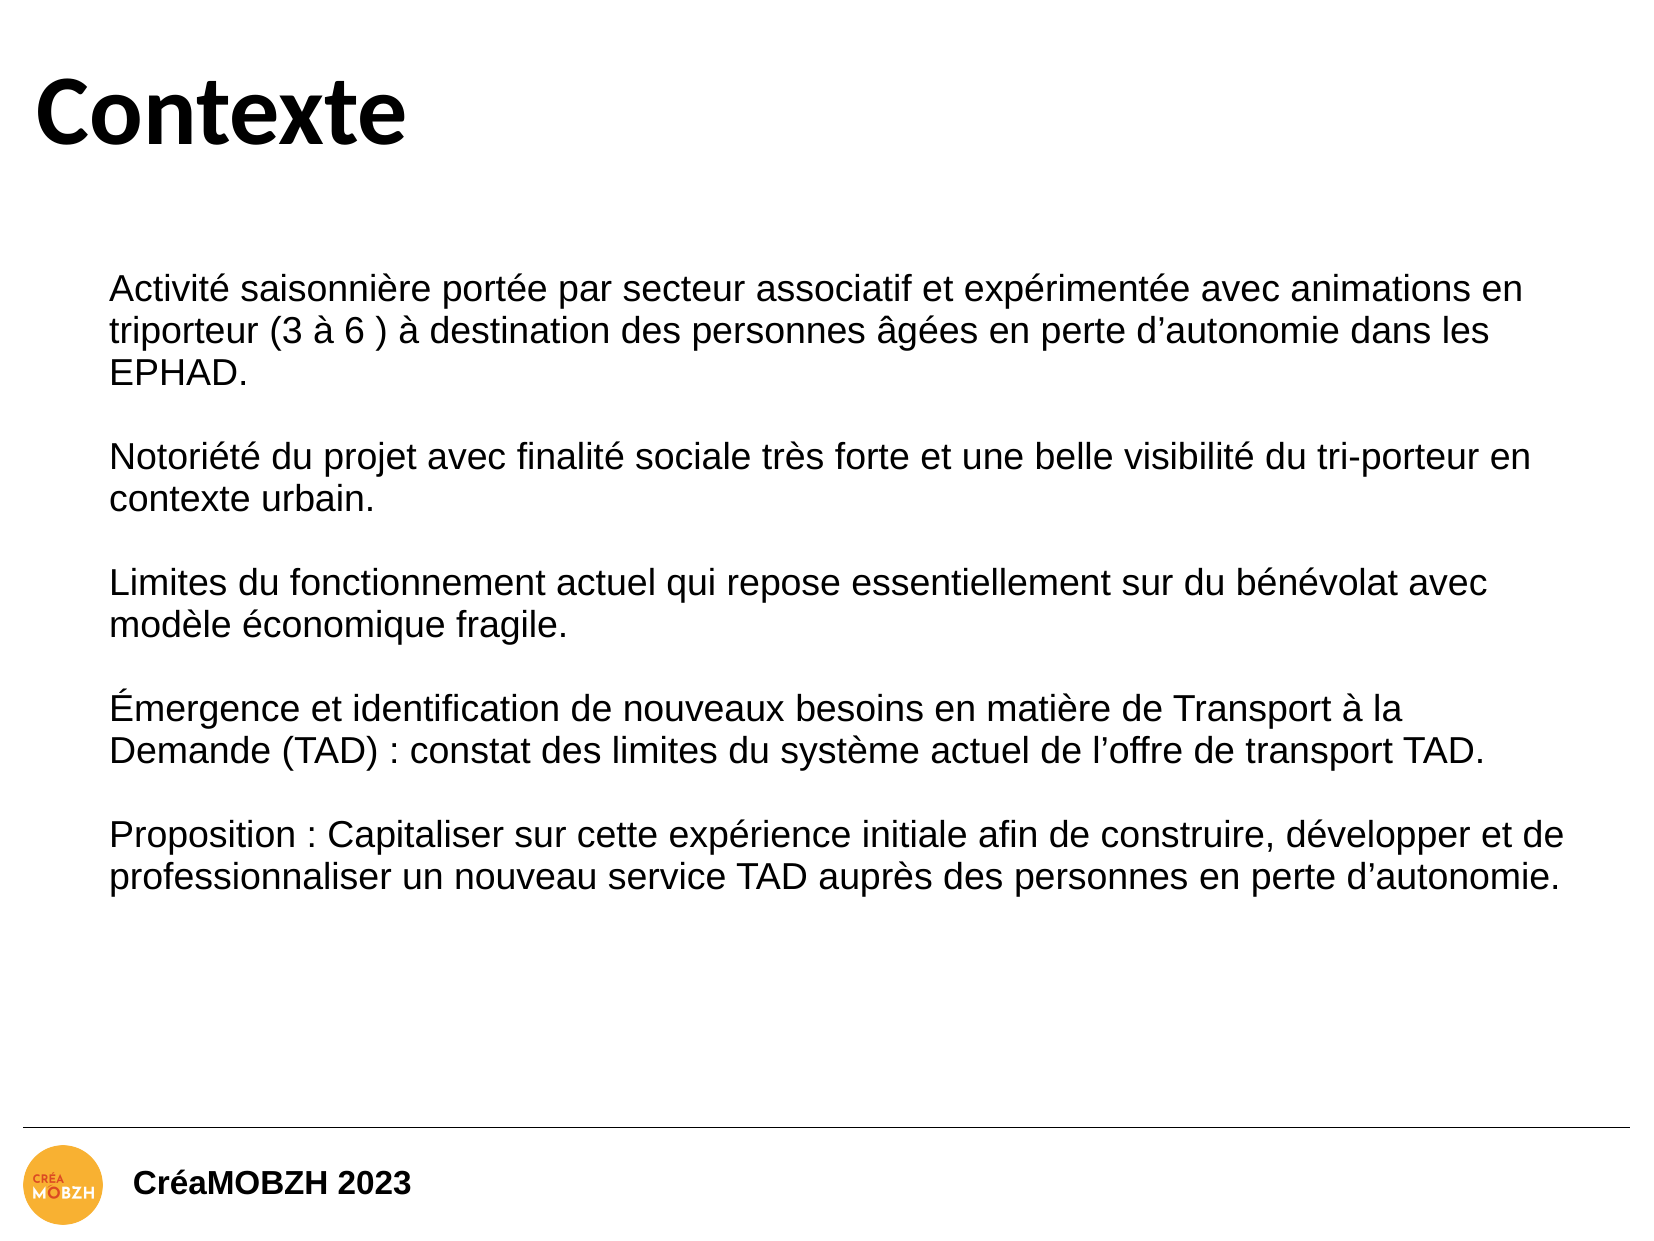

Associations
Services à destination de structures (Ehpads)
Appels à projets (conférence des financeurs, auprès de publics vieillissants et en perte d’autonomie)
Projet mis en pratique par un réseau de bénévoles (opérationnalisation)
Coordination assurée par du temps salarié (100 % Syklett, 40 % BaPaV)
Saisonnalité du service relative (moins d’activité en hiver qu’en été pour les services dans les structures)
Forces : Finalité sociale importante, bien-être, grande mobilisation de bénévoles, belle notoriété du triporteur dans la ville, bonne utilisation dans une ville comme Brest, Un projet qui fait sens, s’inscrit dans le contexte des transitions
Limites : Chronophage, Modèle économique fragile qui inclut forcément du bénévolat, Moyens humains fluctuants : instabilité du service. Contraignant, ne peut se développer sur le modèle actuelle (limite d’objectif, de fonctionnement, spatialement, durabilité du matériel)
Conclusion : capitaliser sur cette expérience pour développer un nouveau service de transport à la demande.
# Contexte
Activité saisonnière portée par secteur associatif et expérimentée avec animations en triporteur (3 à 6 ) à destination des personnes âgées en perte d’autonomie dans les EPHAD.
Notoriété du projet avec finalité sociale très forte et une belle visibilité du tri-porteur en contexte urbain.
Limites du fonctionnement actuel qui repose essentiellement sur du bénévolat avec modèle économique fragile.
Émergence et identification de nouveaux besoins en matière de Transport à la Demande (TAD) : constat des limites du système actuel de l’offre de transport TAD.
Proposition : Capitaliser sur cette expérience initiale afin de construire, développer et de professionnaliser un nouveau service TAD auprès des personnes en perte d’autonomie.
CréaMOBZH 2023